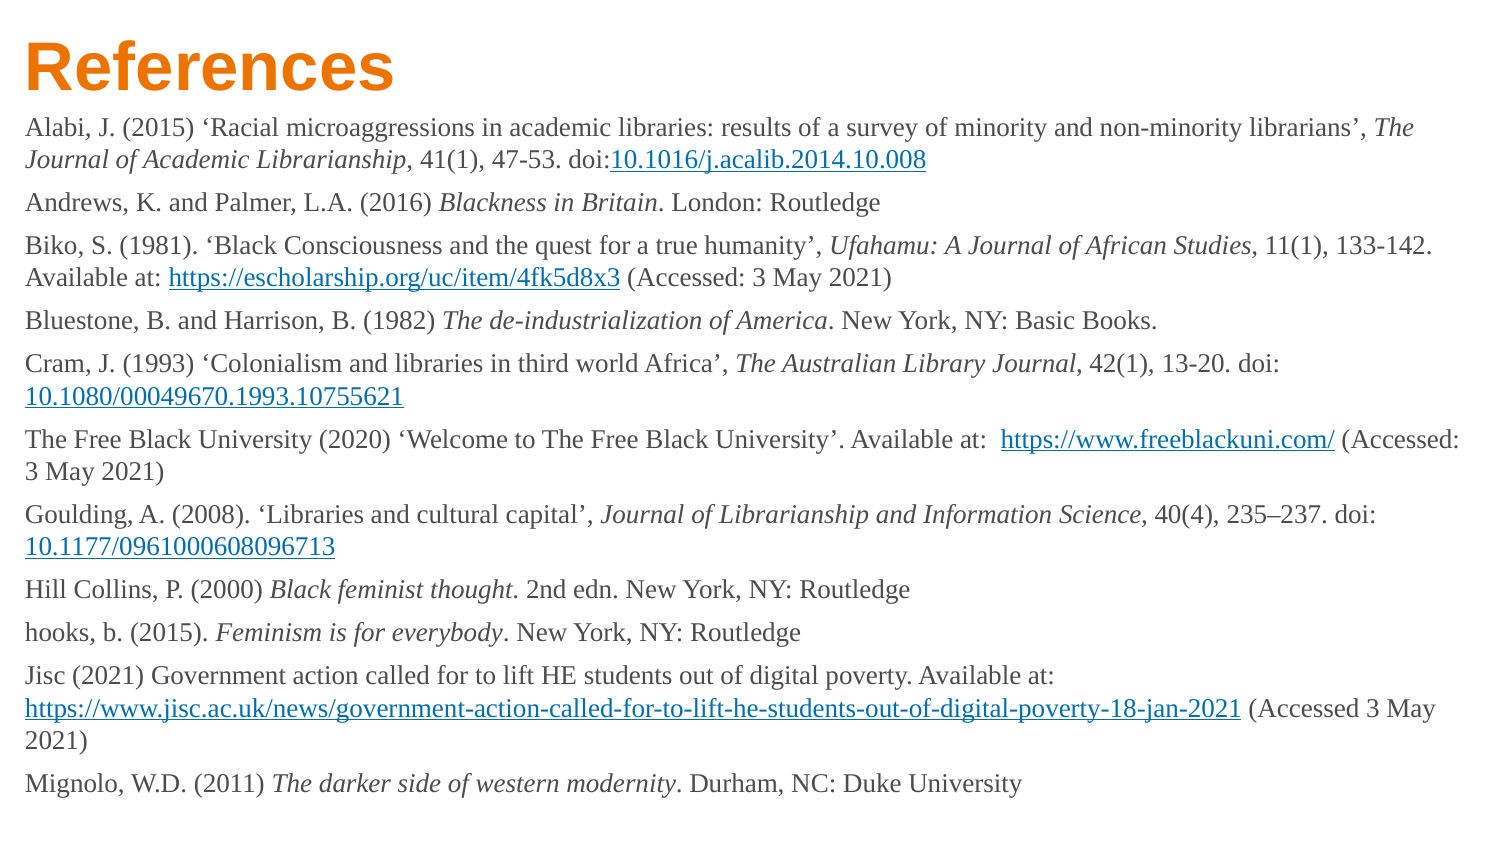

References
Alabi, J. (2015) ‘Racial microaggressions in academic libraries: results of a survey of minority and non-minority librarians’, The Journal of Academic Librarianship, 41(1), 47-53. doi:10.1016/j.acalib.2014.10.008
Andrews, K. and Palmer, L.A. (2016) Blackness in Britain. London: Routledge
Biko, S. (1981). ‘Black Consciousness and the quest for a true humanity’, Ufahamu: A Journal of African Studies, 11(1), 133-142. Available at: https://escholarship.org/uc/item/4fk5d8x3 (Accessed: 3 May 2021)
Bluestone, B. and Harrison, B. (1982) The de-industrialization of America. New York, NY: Basic Books.
Cram, J. (1993) ‘Colonialism and libraries in third world Africa’, The Australian Library Journal, 42(1), 13-20. doi:10.1080/00049670.1993.10755621
The Free Black University (2020) ‘Welcome to The Free Black University’. Available at: https://www.freeblackuni.com/ (Accessed: 3 May 2021)
Goulding, A. (2008). ‘Libraries and cultural capital’, Journal of Librarianship and Information Science, 40(4), 235–237. doi:10.1177/0961000608096713
Hill Collins, P. (2000) Black feminist thought. 2nd edn. New York, NY: Routledge
hooks, b. (2015). Feminism is for everybody. New York, NY: Routledge
Jisc (2021) Government action called for to lift HE students out of digital poverty. Available at: https://www.jisc.ac.uk/news/government-action-called-for-to-lift-he-students-out-of-digital-poverty-18-jan-2021 (Accessed 3 May 2021)
Mignolo, W.D. (2011) The darker side of western modernity. Durham, NC: Duke University